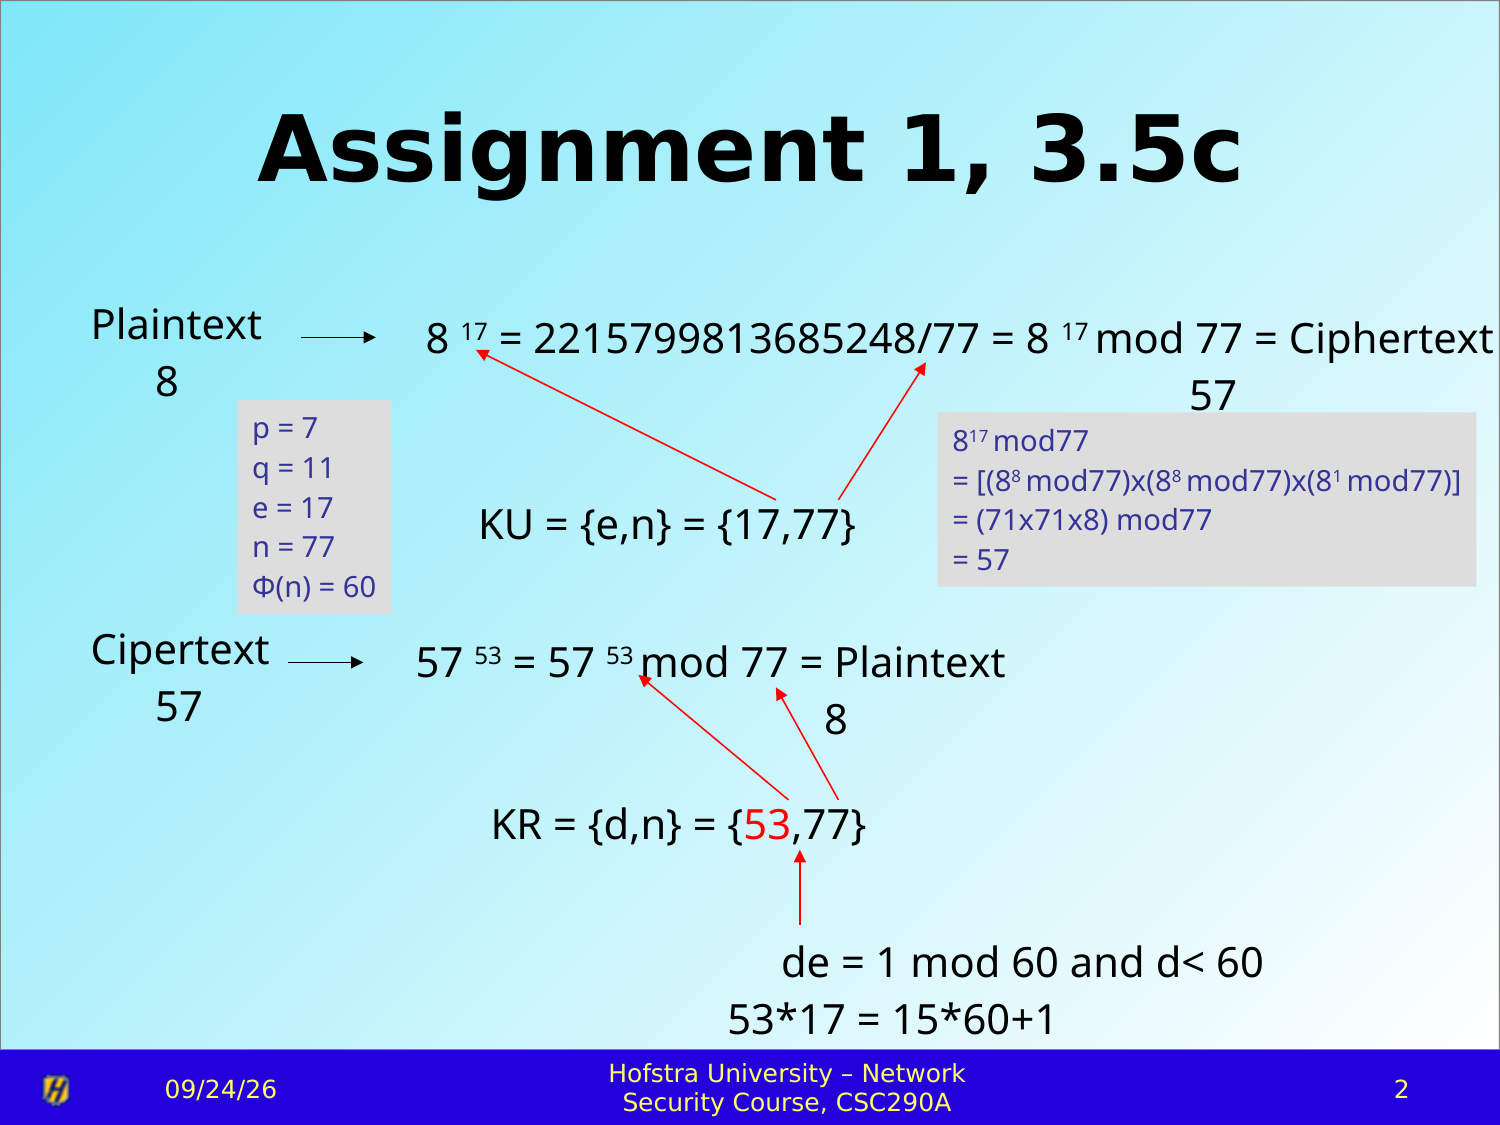

# Assignment 1, 3.5c
Plaintext
 8
KU = {e,n} = {17,77}
Cipertext
 57
57 53 = 57 53 mod 77 = Plaintext
 8
KR = {d,n} = {53,77}
8 17 = 2215799813685248/77 = 8 17 mod 77 = Ciphertext
 57
p = 7
q = 11
e = 17
n = 77
Φ(n) = 60
817 mod77
= [(88 mod77)x(88 mod77)x(81 mod77)]
= (71x71x8) mod77
= 57
 de = 1 mod 60 and d< 60
53*17 = 15*60+1
2